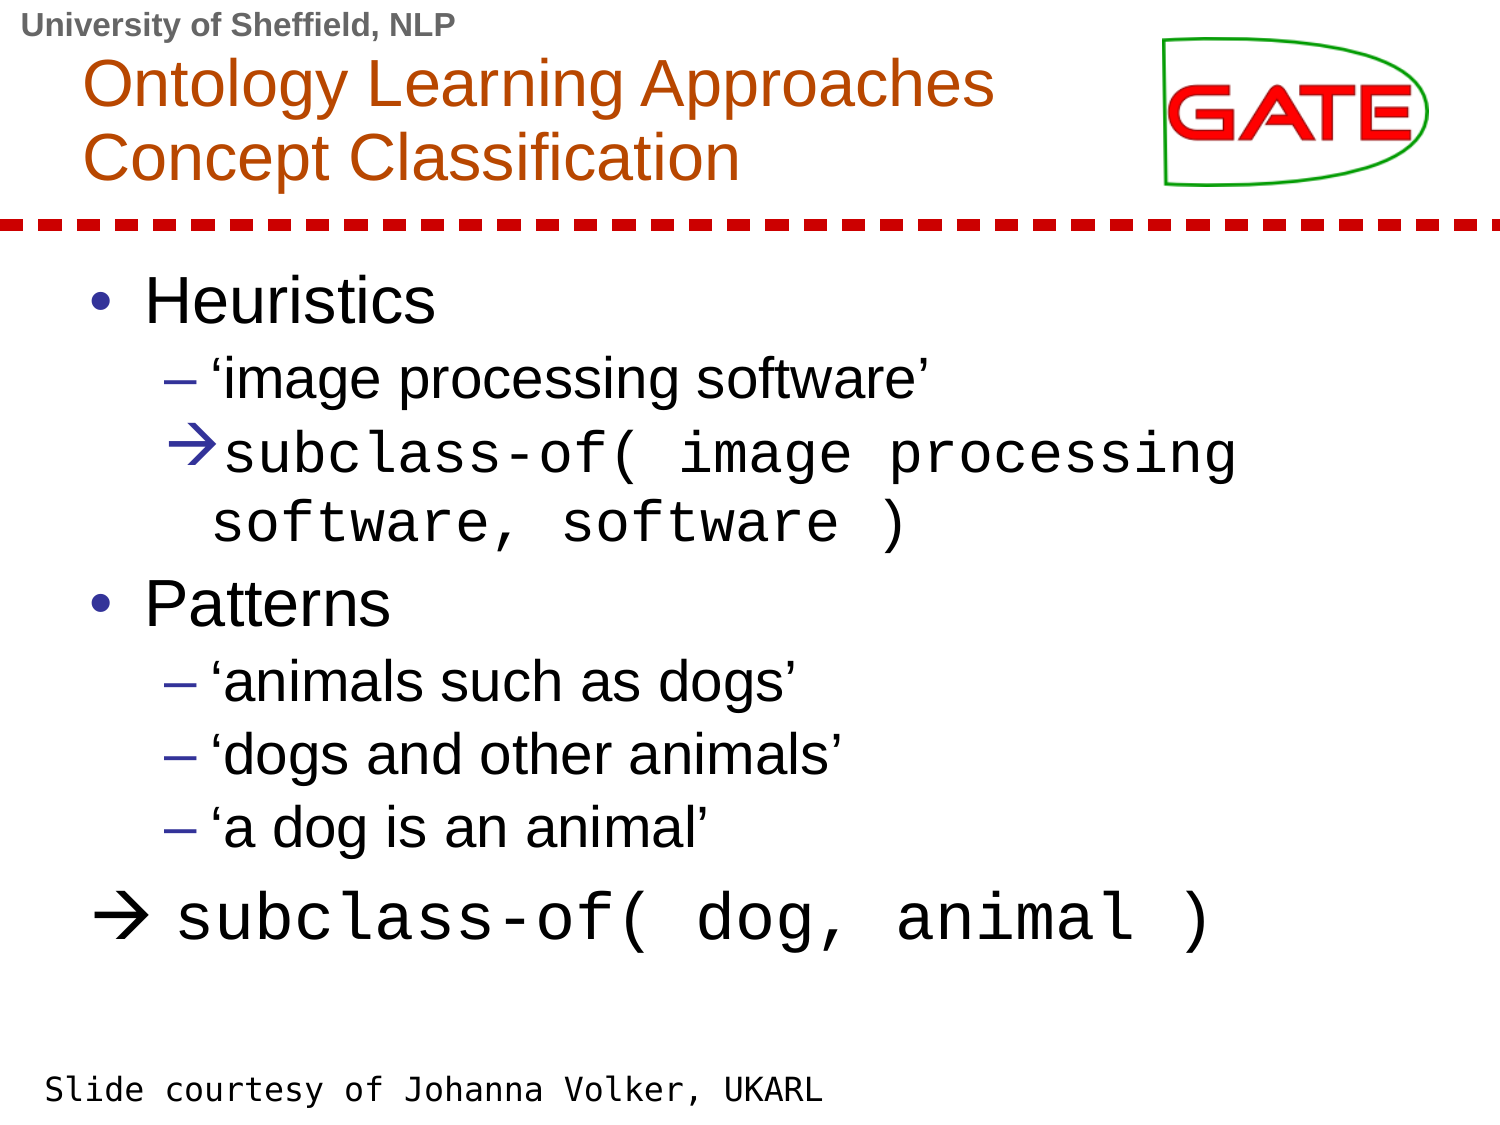

# Ontology Learning Approaches Concept Classification
Heuristics
‘image processing software’
subclass-of( image processing software, software )‏
Patterns
‘animals such as dogs’
‘dogs and other animals’
‘a dog is an animal’
 subclass-of( dog, animal )‏
Slide courtesy of Johanna Volker, UKARL